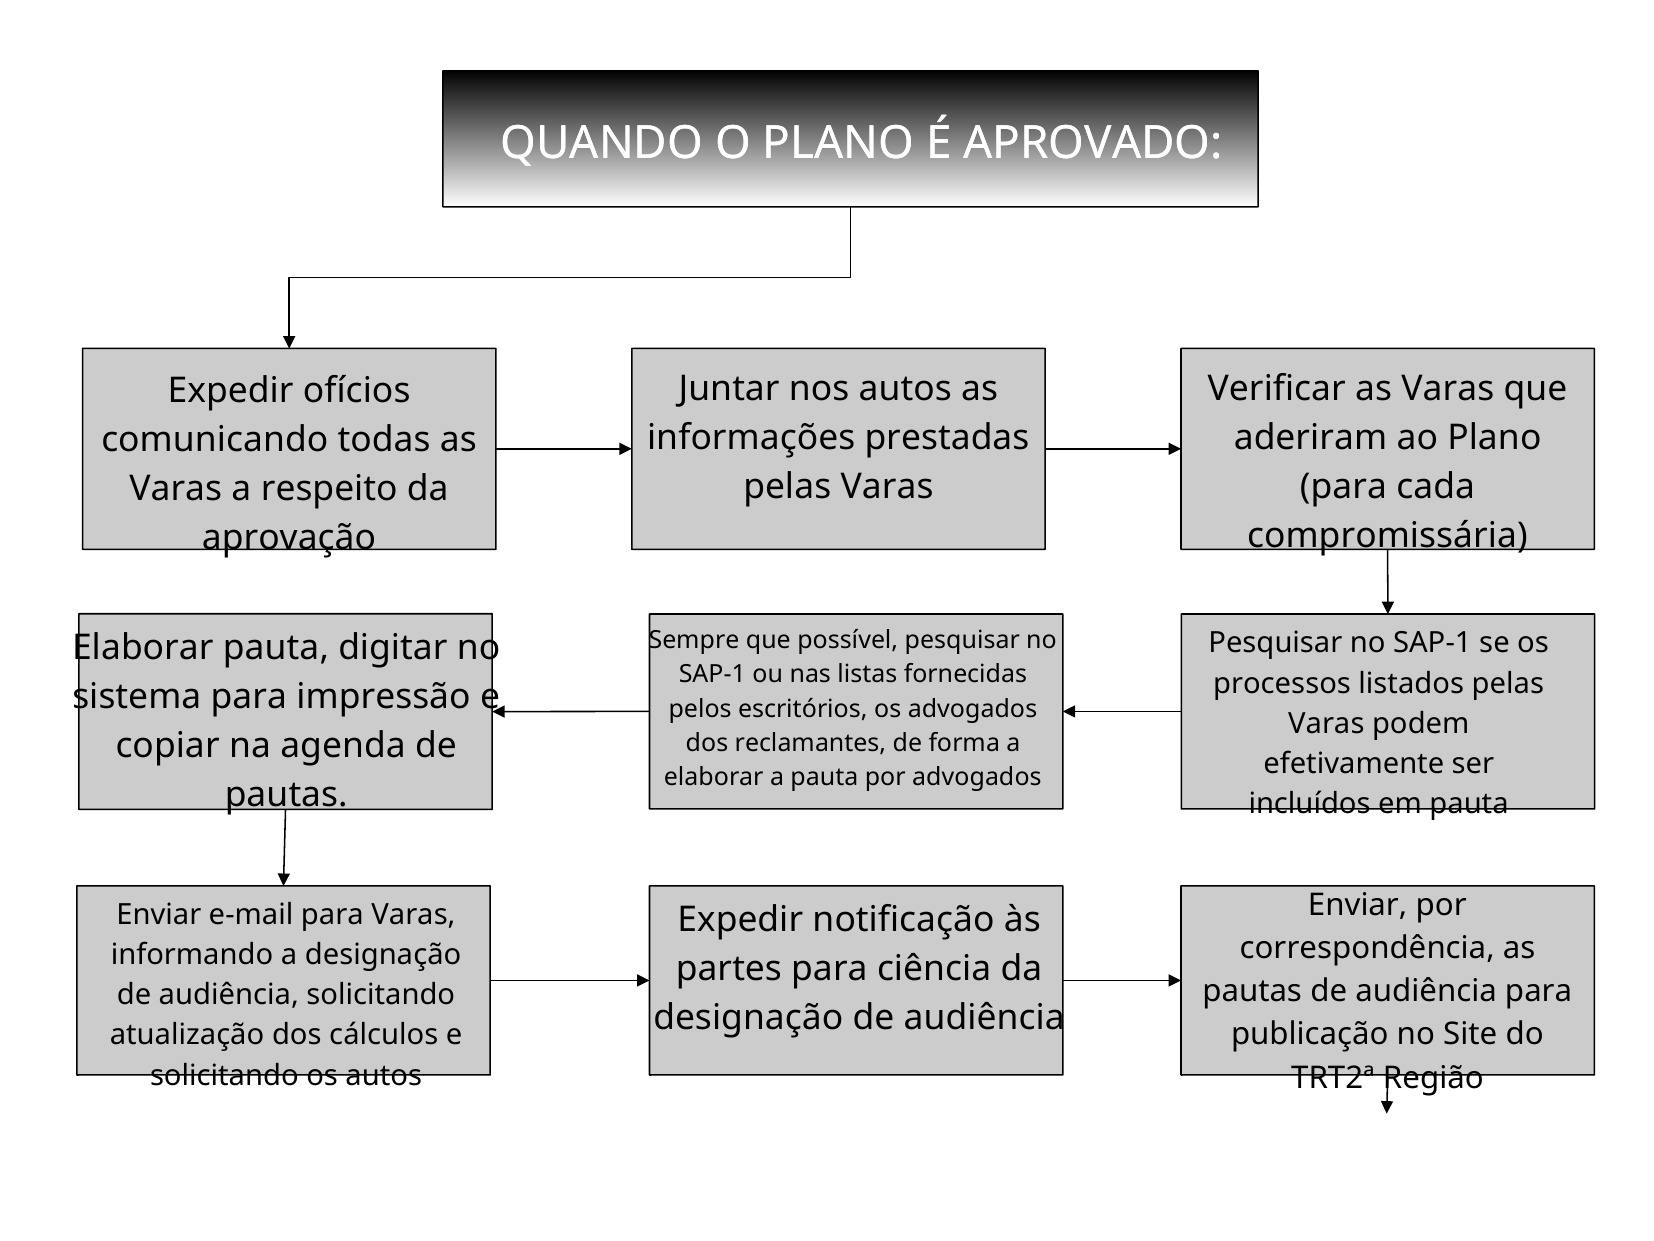

QUANDO O PLANO É APROVADO:
QUANDO O PLANO É APROVADO:
Juntar nos autos as informações prestadas pelas Varas
Verificar as Varas que aderiram ao Plano (para cada compromissária)‏
Expedir ofícios comunicando todas as Varas a respeito da aprovação
Elaborar pauta, digitar no sistema para impressão e copiar na agenda de pautas.
Sempre que possível, pesquisar no SAP-1 ou nas listas fornecidas pelos escritórios, os advogados dos reclamantes, de forma a elaborar a pauta por advogados
Pesquisar no SAP-1 se os processos listados pelas Varas podem efetivamente ser incluídos em pauta
Enviar, por correspondência, as pautas de audiência para publicação no Site do TRT2ª Região
Enviar e-mail para Varas, informando a designação de audiência, solicitando atualização dos cálculos e solicitando os autos
Expedir notificação às partes para ciência da designação de audiência